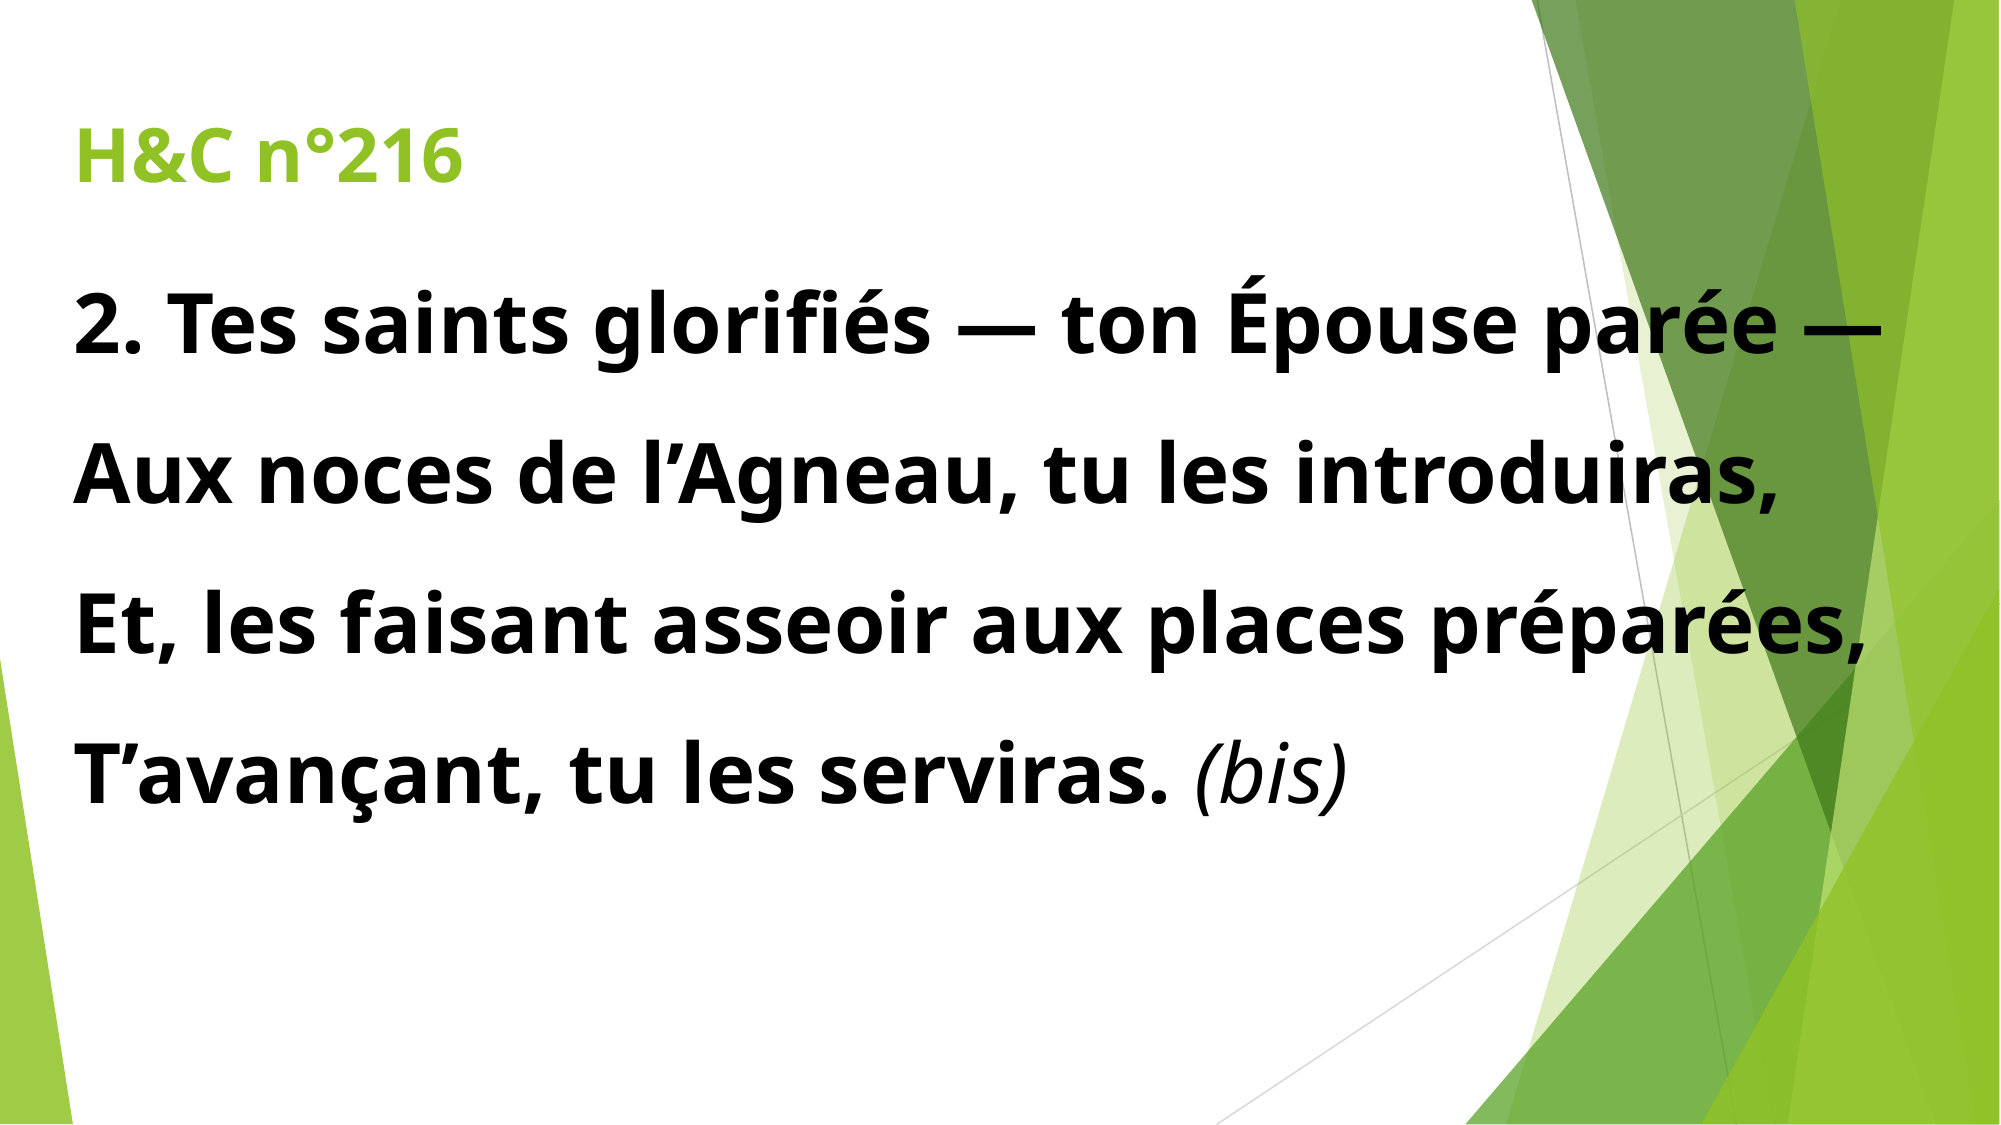

H&C n°216
2. Tes saints glorifiés — ton Épouse parée —
Aux noces de l’Agneau, tu les introduiras,
Et, les faisant asseoir aux places préparées,
T’avançant, tu les serviras. (bis)